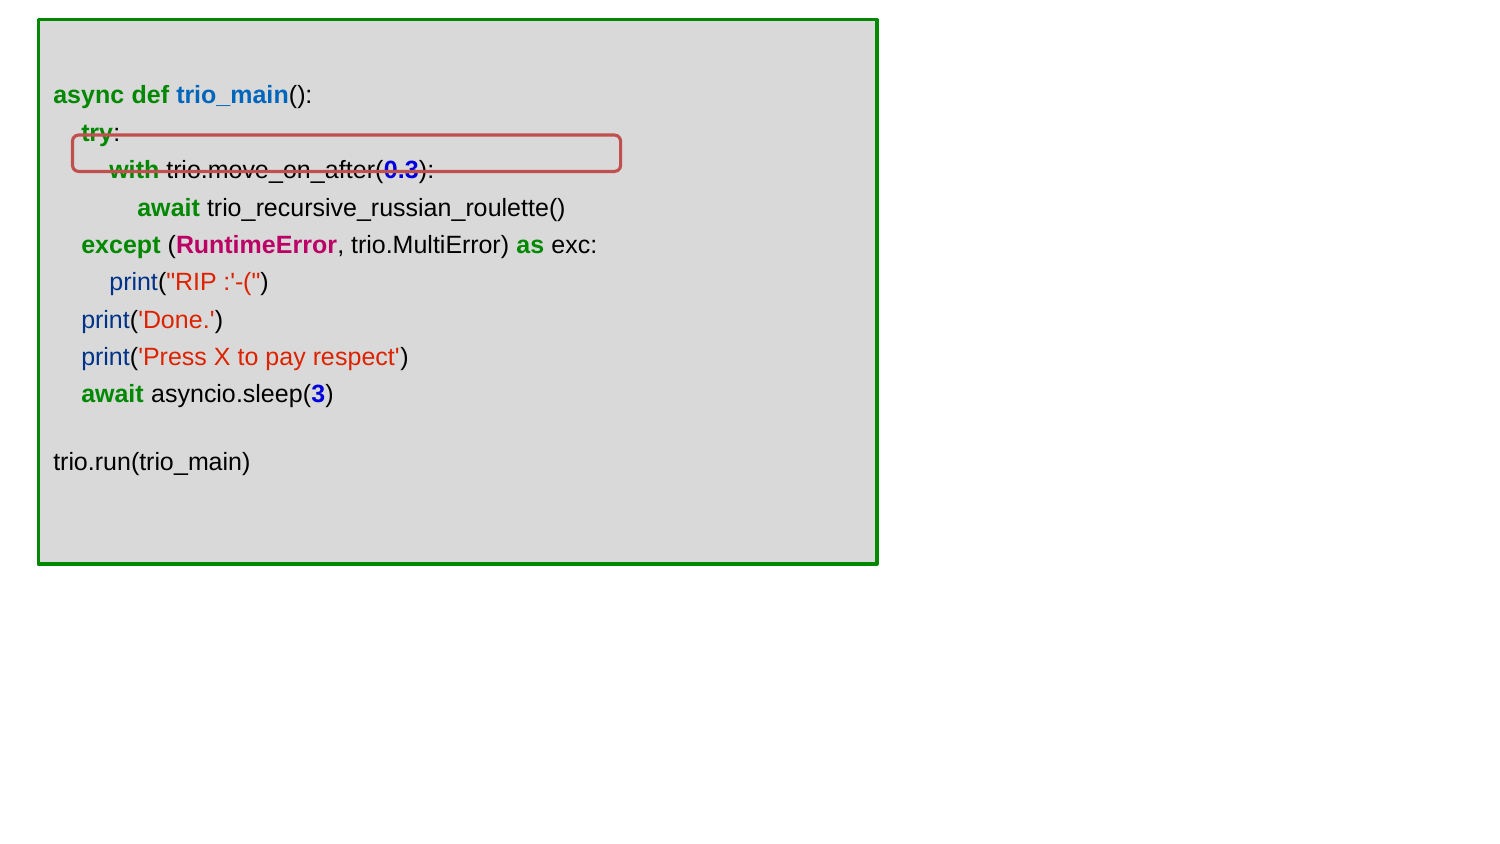

async def trio_main():
 try:
 with trio.move_on_after(0.3):
 await trio_recursive_russian_roulette()
 except (RuntimeError, trio.MultiError) as exc:
 print("RIP :'-(")
 print('Done.')
 print('Press X to pay respect')
 await asyncio.sleep(3)
trio.run(trio_main)